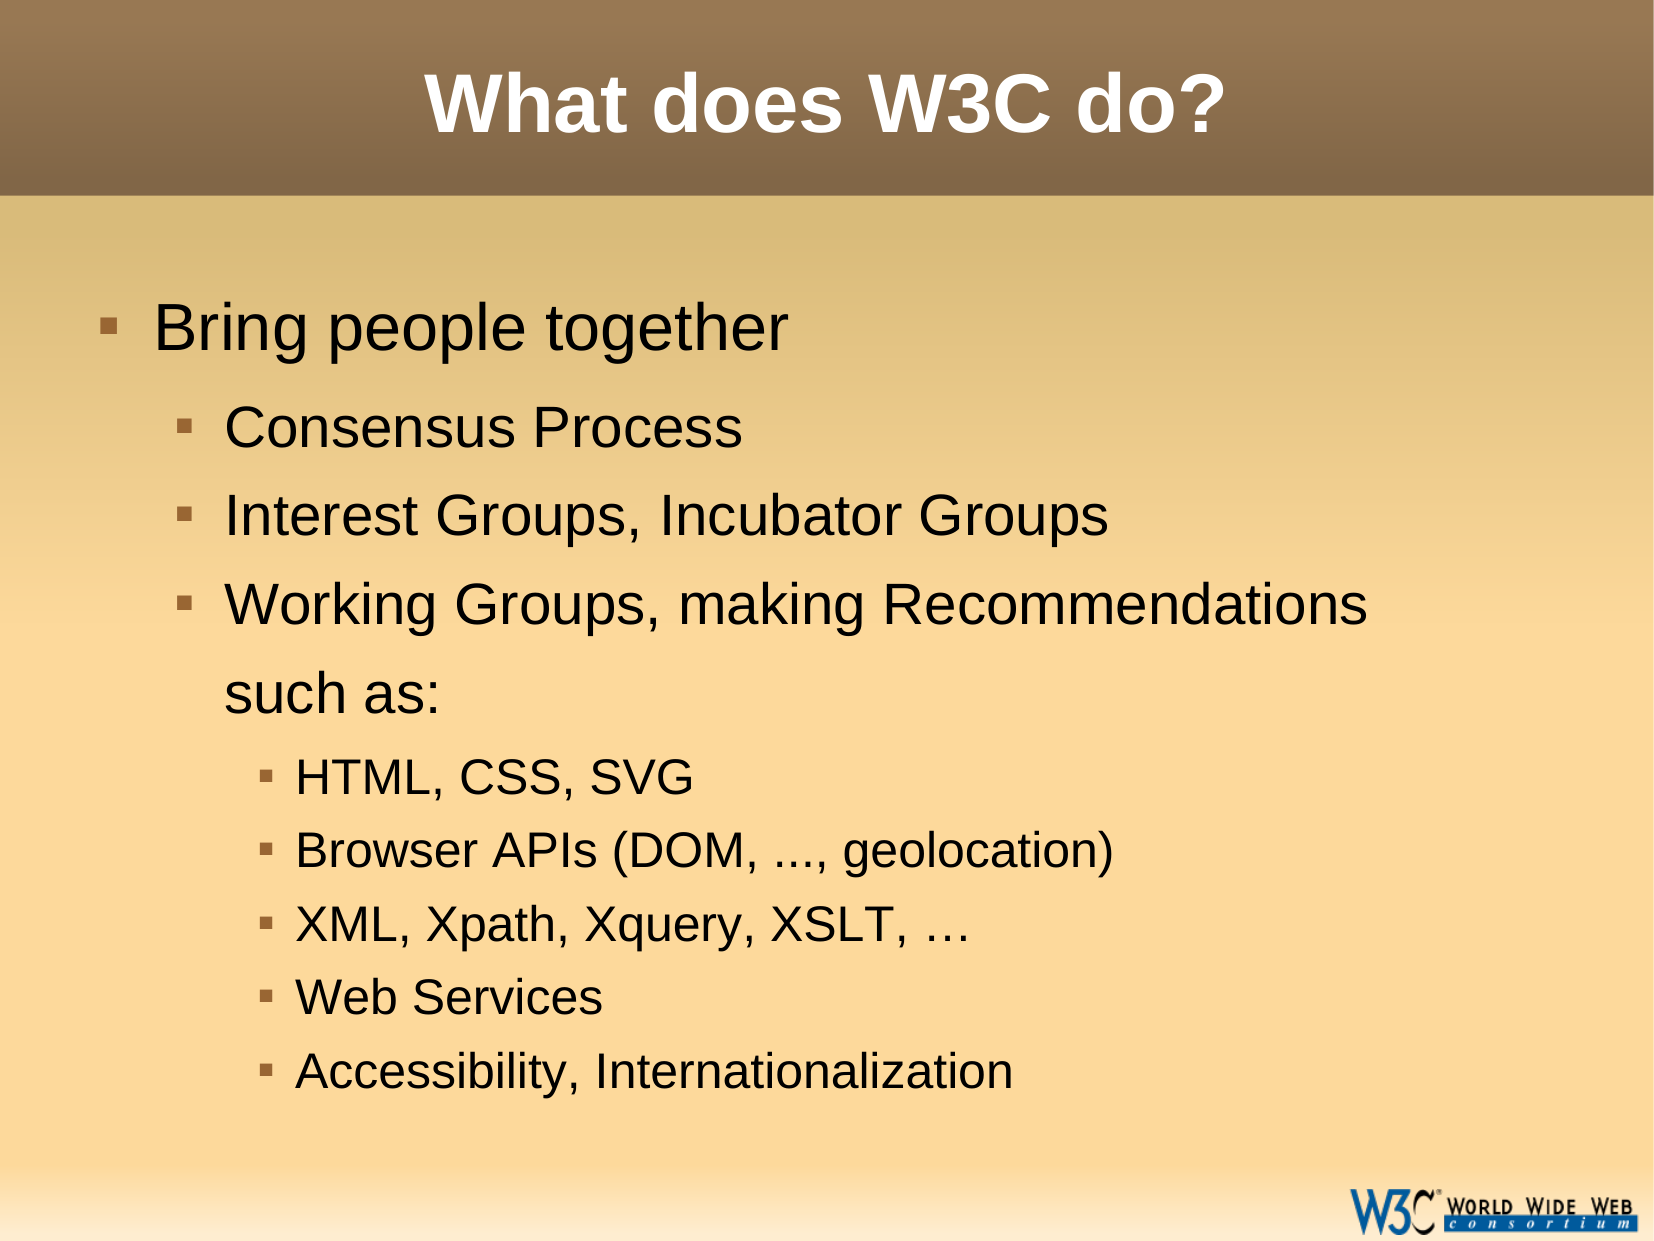

# What does W3C do?
Bring people together
Consensus Process
Interest Groups, Incubator Groups
Working Groups, making Recommendations
such as:
HTML, CSS, SVG
Browser APIs (DOM, ..., geolocation)
XML, Xpath, Xquery, XSLT, …
Web Services
Accessibility, Internationalization